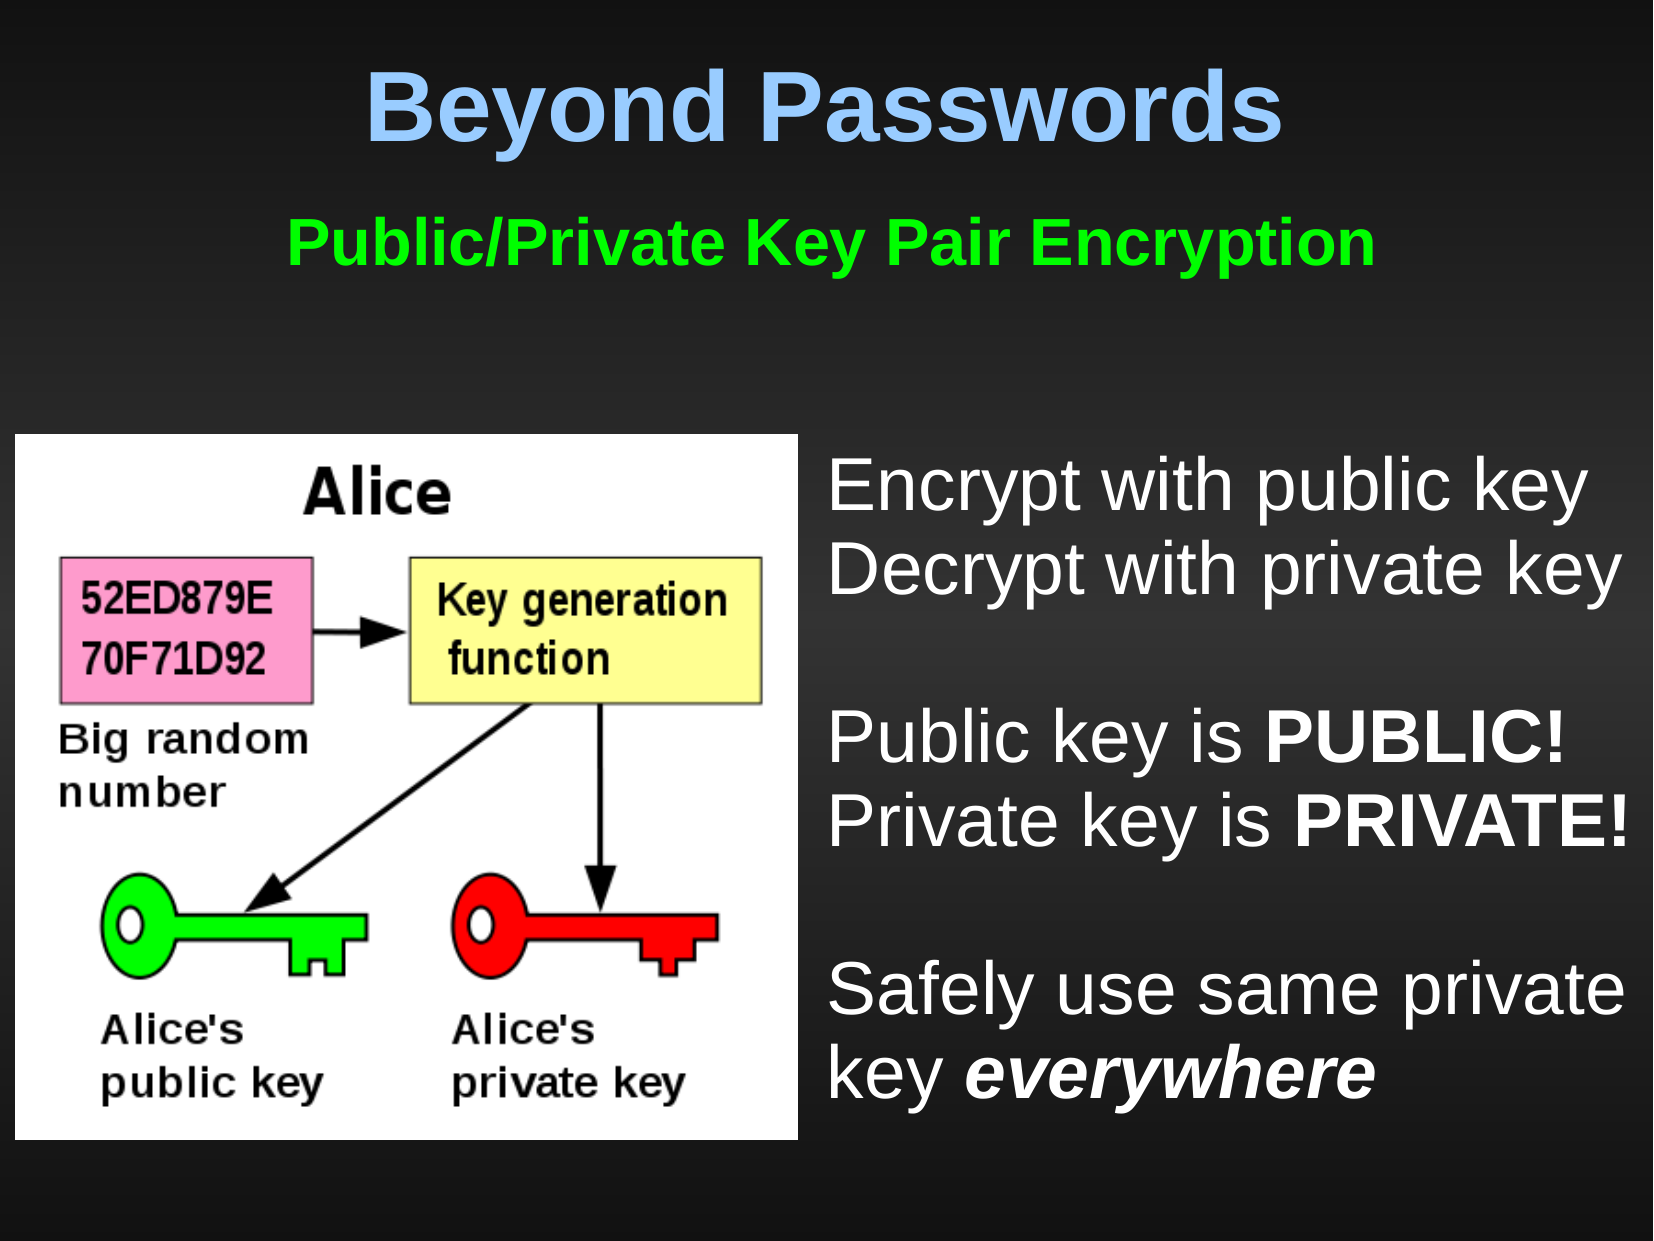

# Beyond Passwords
Public/Private Key Pair Encryption
Encrypt with public key
Decrypt with private key
Public key is PUBLIC!
Private key is PRIVATE!
Safely use same private key everywhere